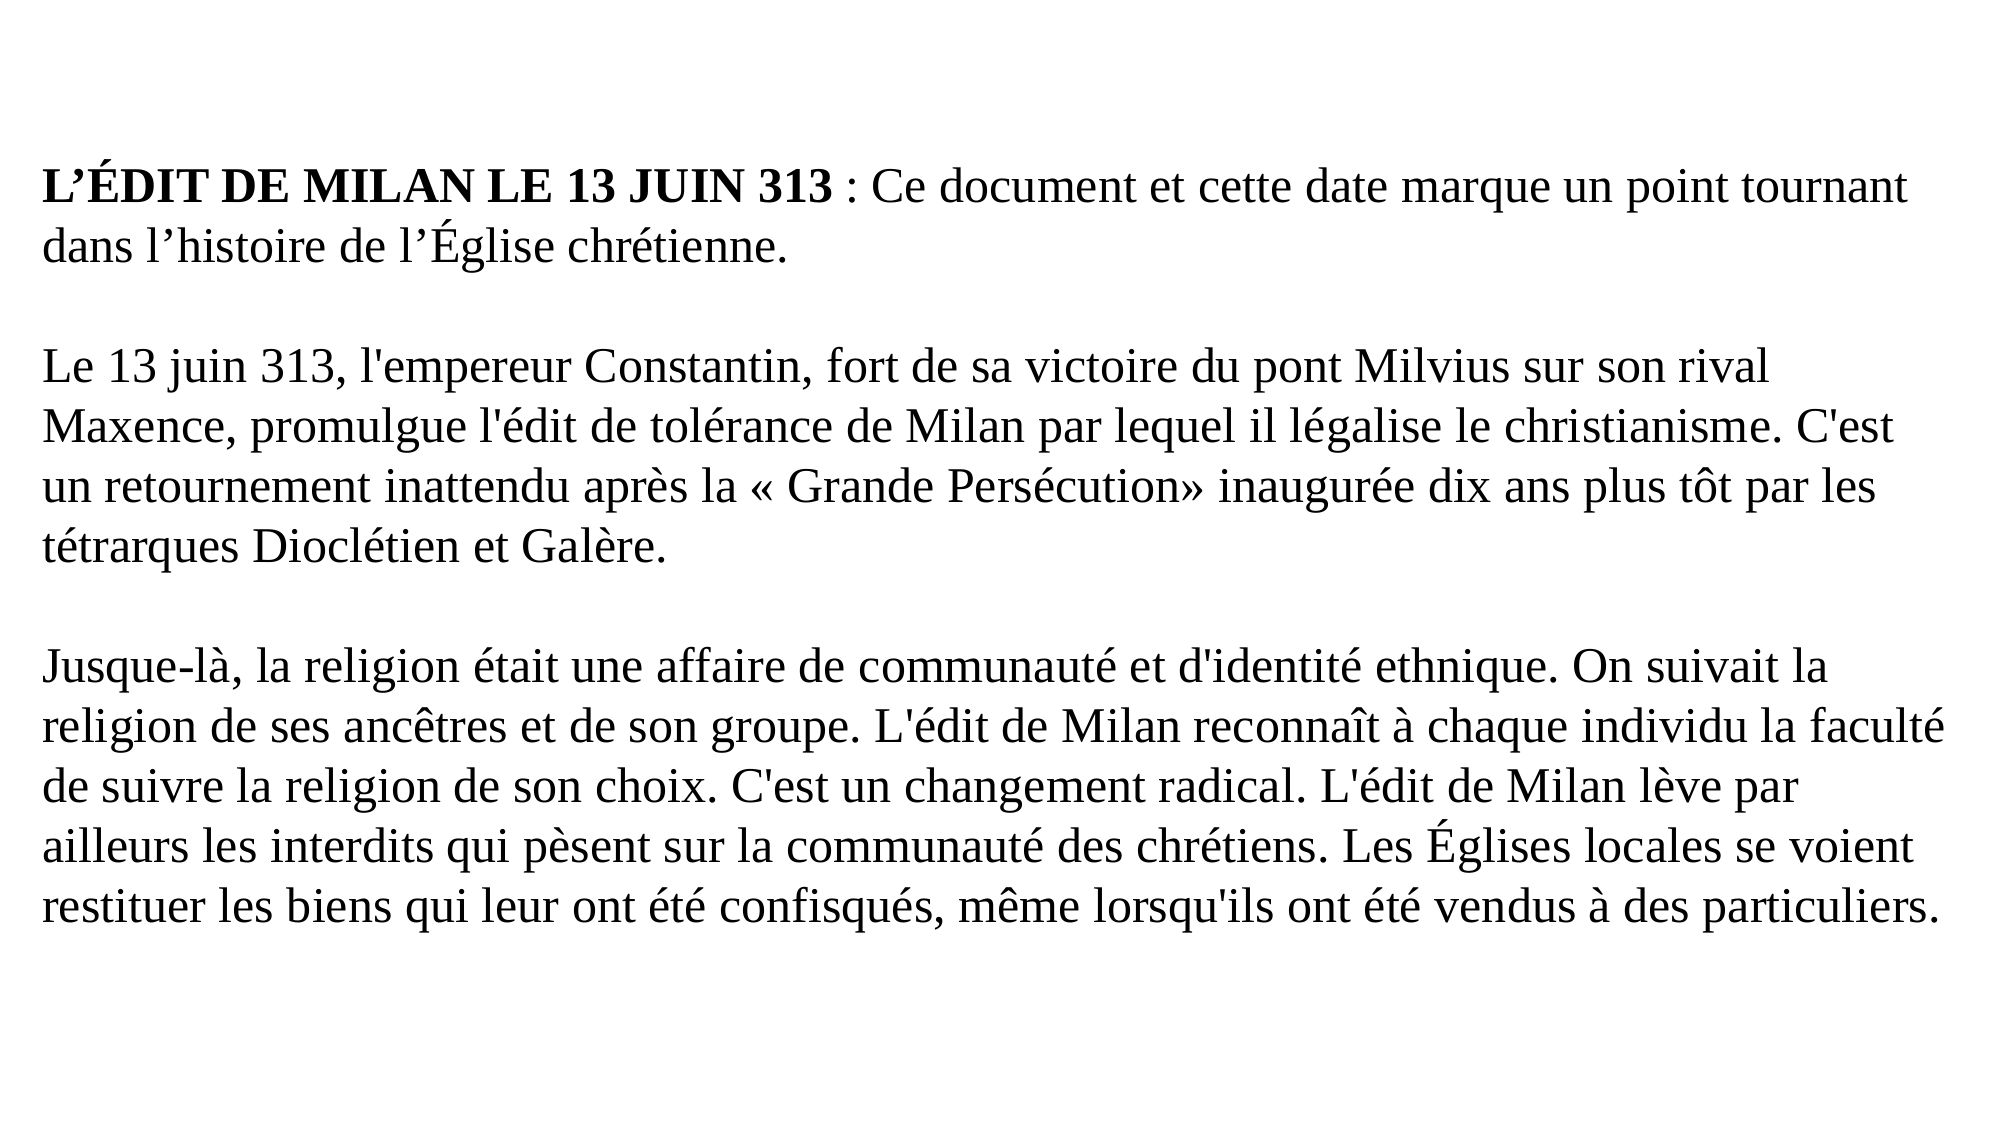

L’ÉDIT DE MILAN LE 13 JUIN 313 : Ce document et cette date marque un point tournant dans l’histoire de l’Église chrétienne.
Le 13 juin 313, l'empereur Constantin, fort de sa victoire du pont Milvius sur son rival Maxence, promulgue l'édit de tolérance de Milan par lequel il légalise le christianisme. C'est un retournement inattendu après la « Grande Persécution» inaugurée dix ans plus tôt par les tétrarques Dioclétien et Galère.
Jusque-là, la religion était une affaire de communauté et d'identité ethnique. On suivait la religion de ses ancêtres et de son groupe. L'édit de Milan reconnaît à chaque individu la faculté de suivre la religion de son choix. C'est un changement radical. L'édit de Milan lève par ailleurs les interdits qui pèsent sur la communauté des chrétiens. Les Églises locales se voient restituer les biens qui leur ont été confisqués, même lorsqu'ils ont été vendus à des particuliers.